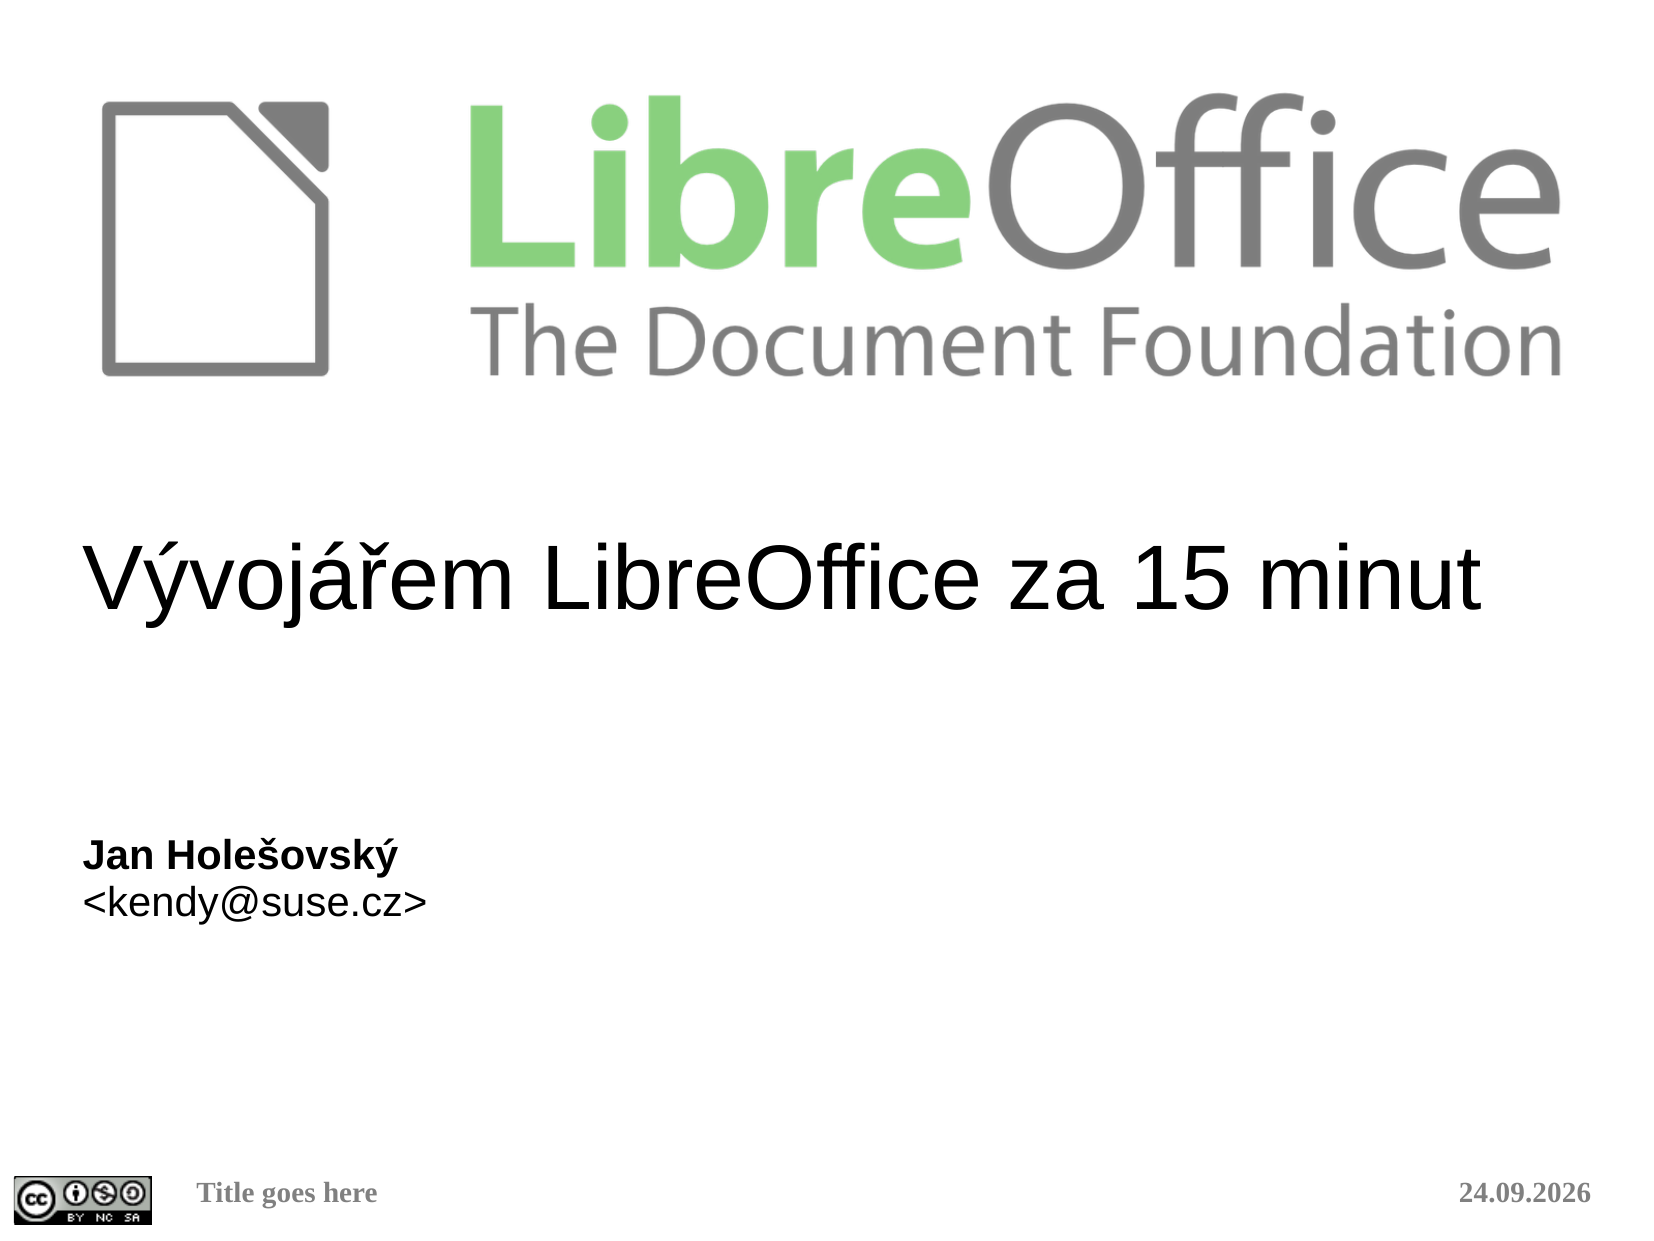

# Vývojářem LibreOffice za 15 minut
Jan Holešovský
<kendy@suse.cz>
Title goes here